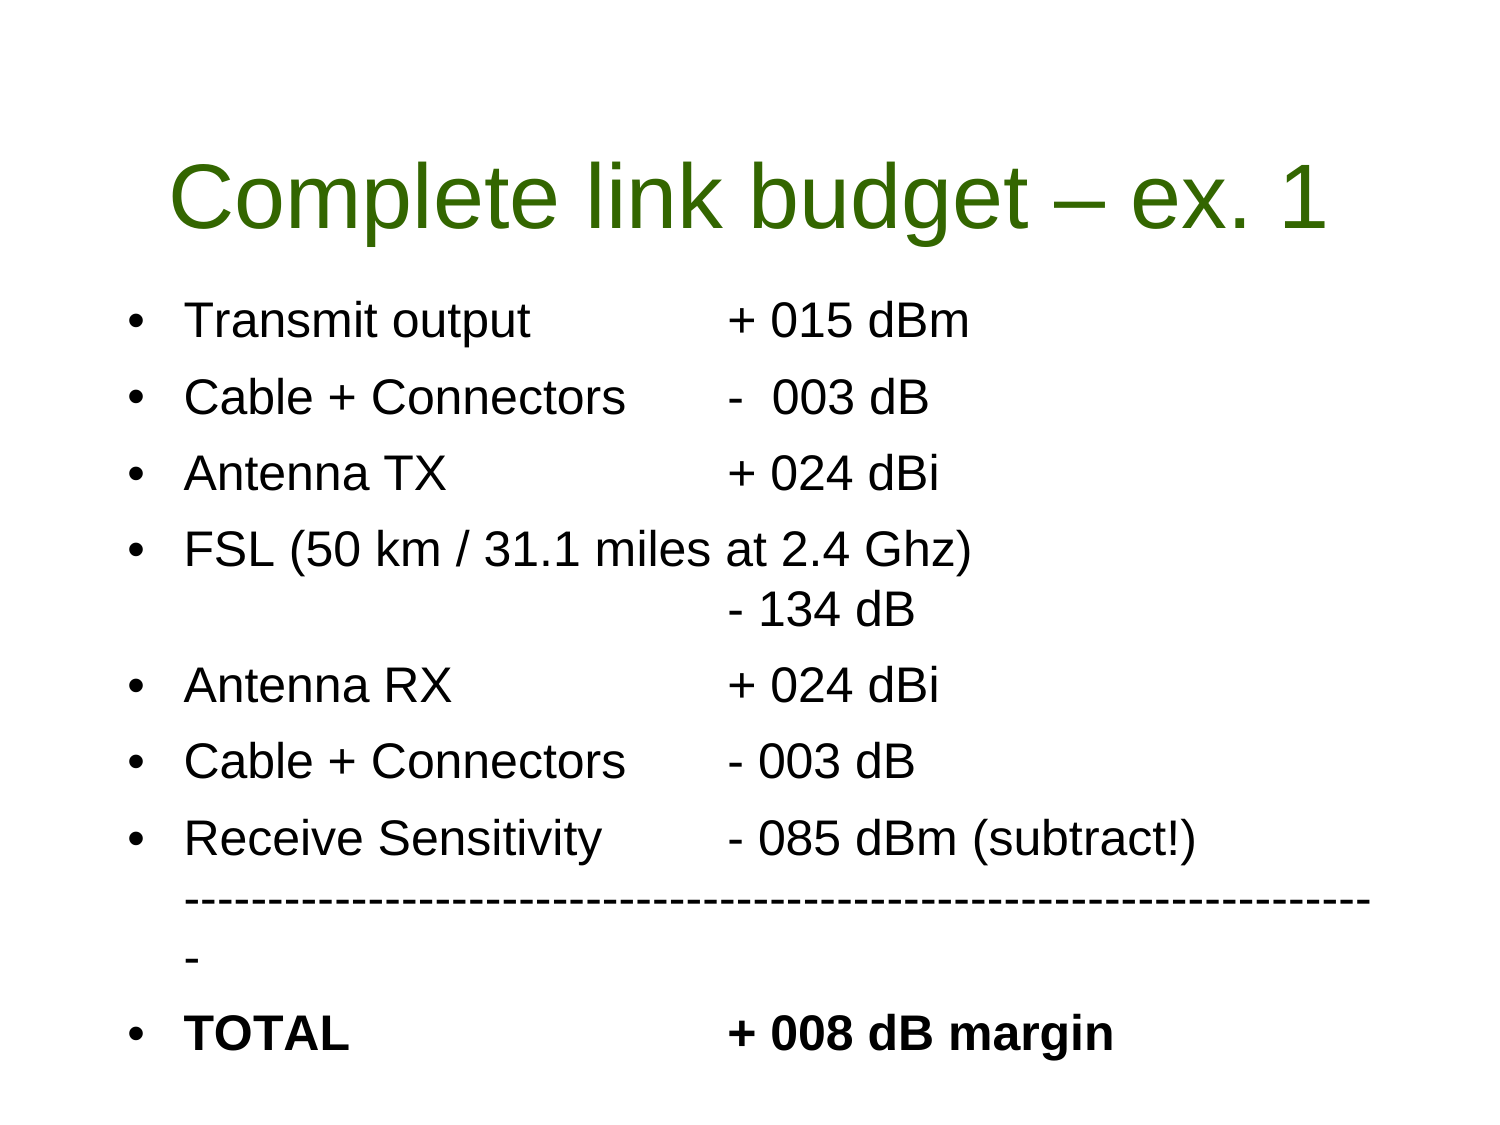

# Complete link budget – ex. 1
Transmit output		+ 015 dBm
Cable + Connectors	- 003 dB
Antenna TX		+ 024 dBi
FSL (50 km / 31.1 miles at 2.4 Ghz)
				- 134 dB
Antenna RX		+ 024 dBi
Cable + Connectors	- 003 dB
Receive Sensitivity	- 085 dBm (subtract!)
------------------------------------------------------------------------
TOTAL			+ 008 dB margin